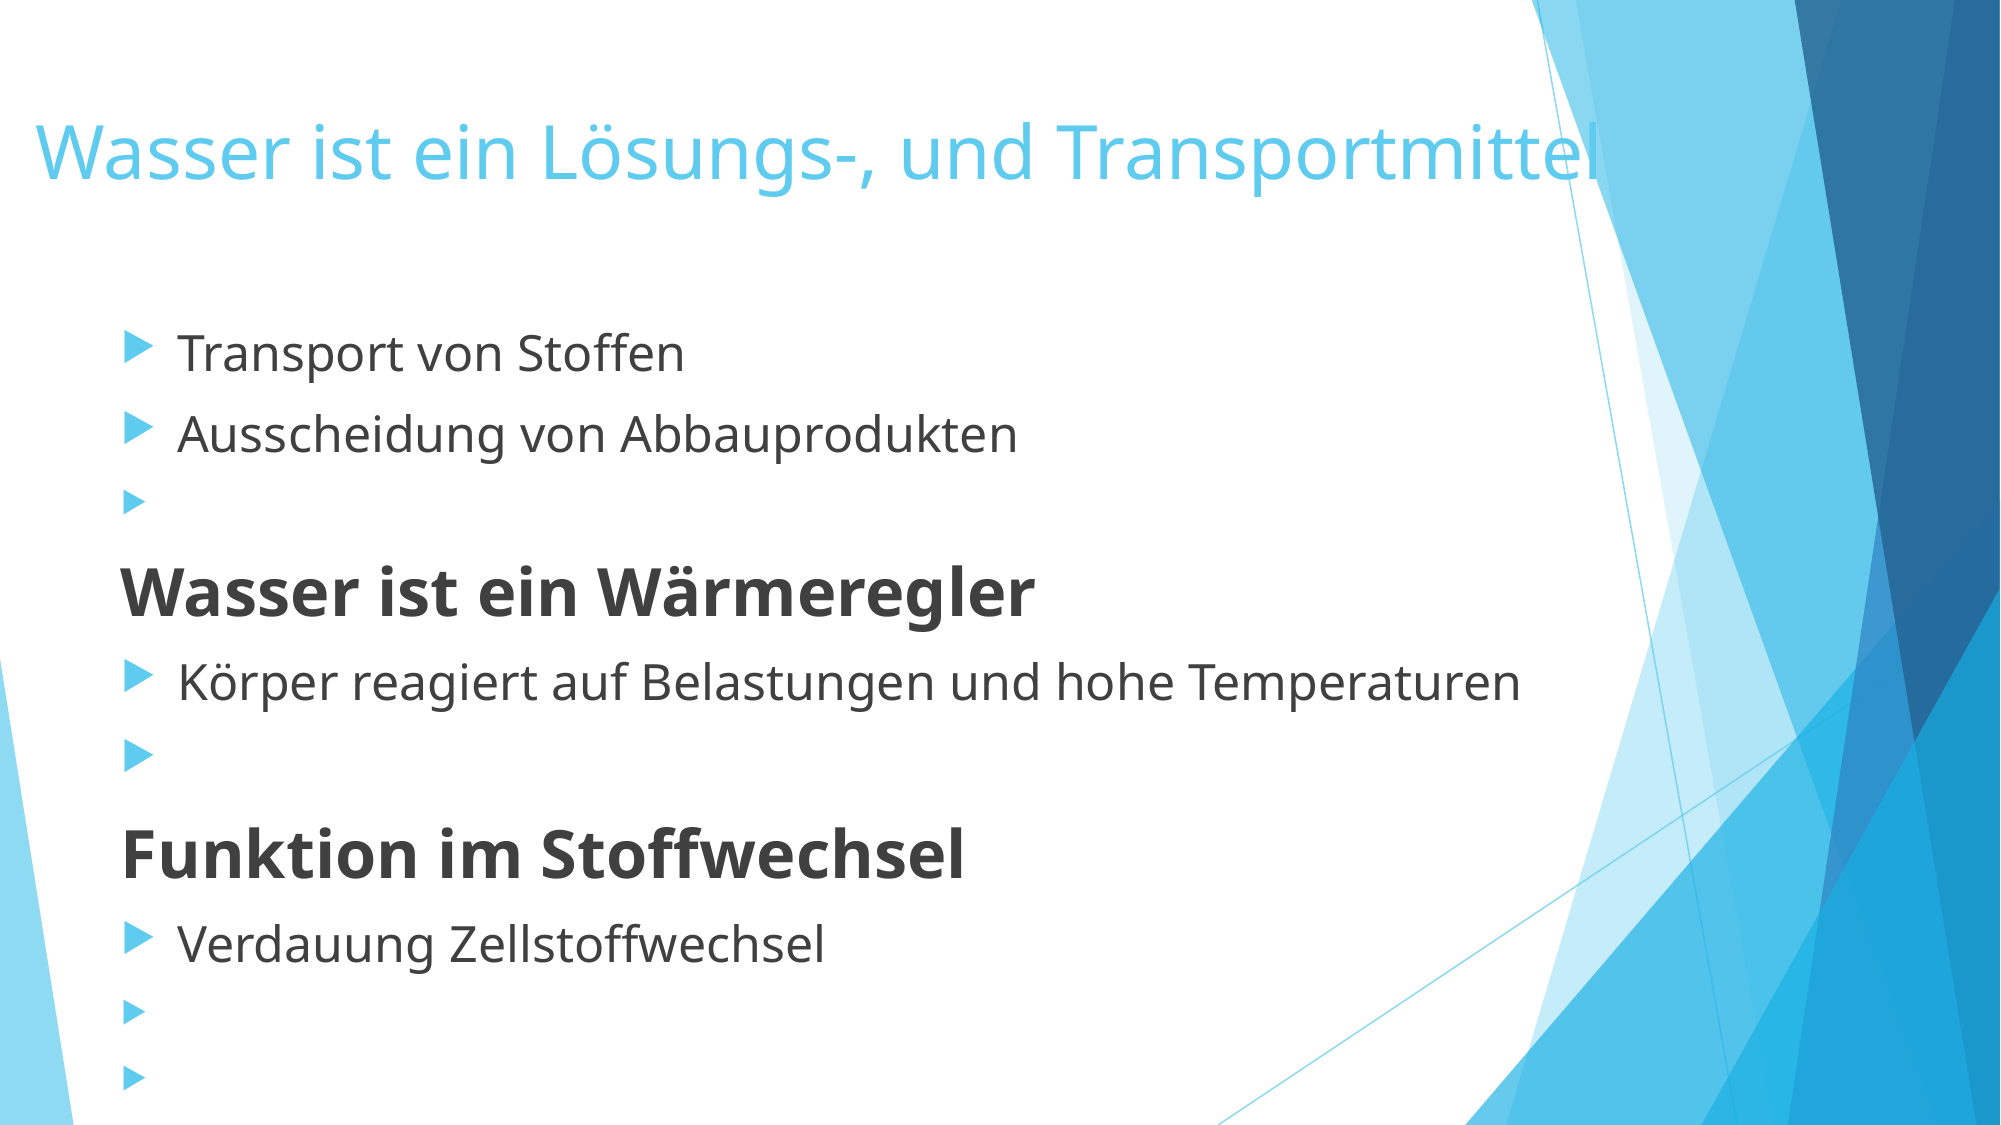

# Wasser ist ein Lösungs-, und Transportmittel
Transport von Stoffen
Ausscheidung von Abbauprodukten
Wasser ist ein Wärmeregler
Körper reagiert auf Belastungen und hohe Temperaturen
Funktion im Stoffwechsel
Verdauung Zellstoffwechsel